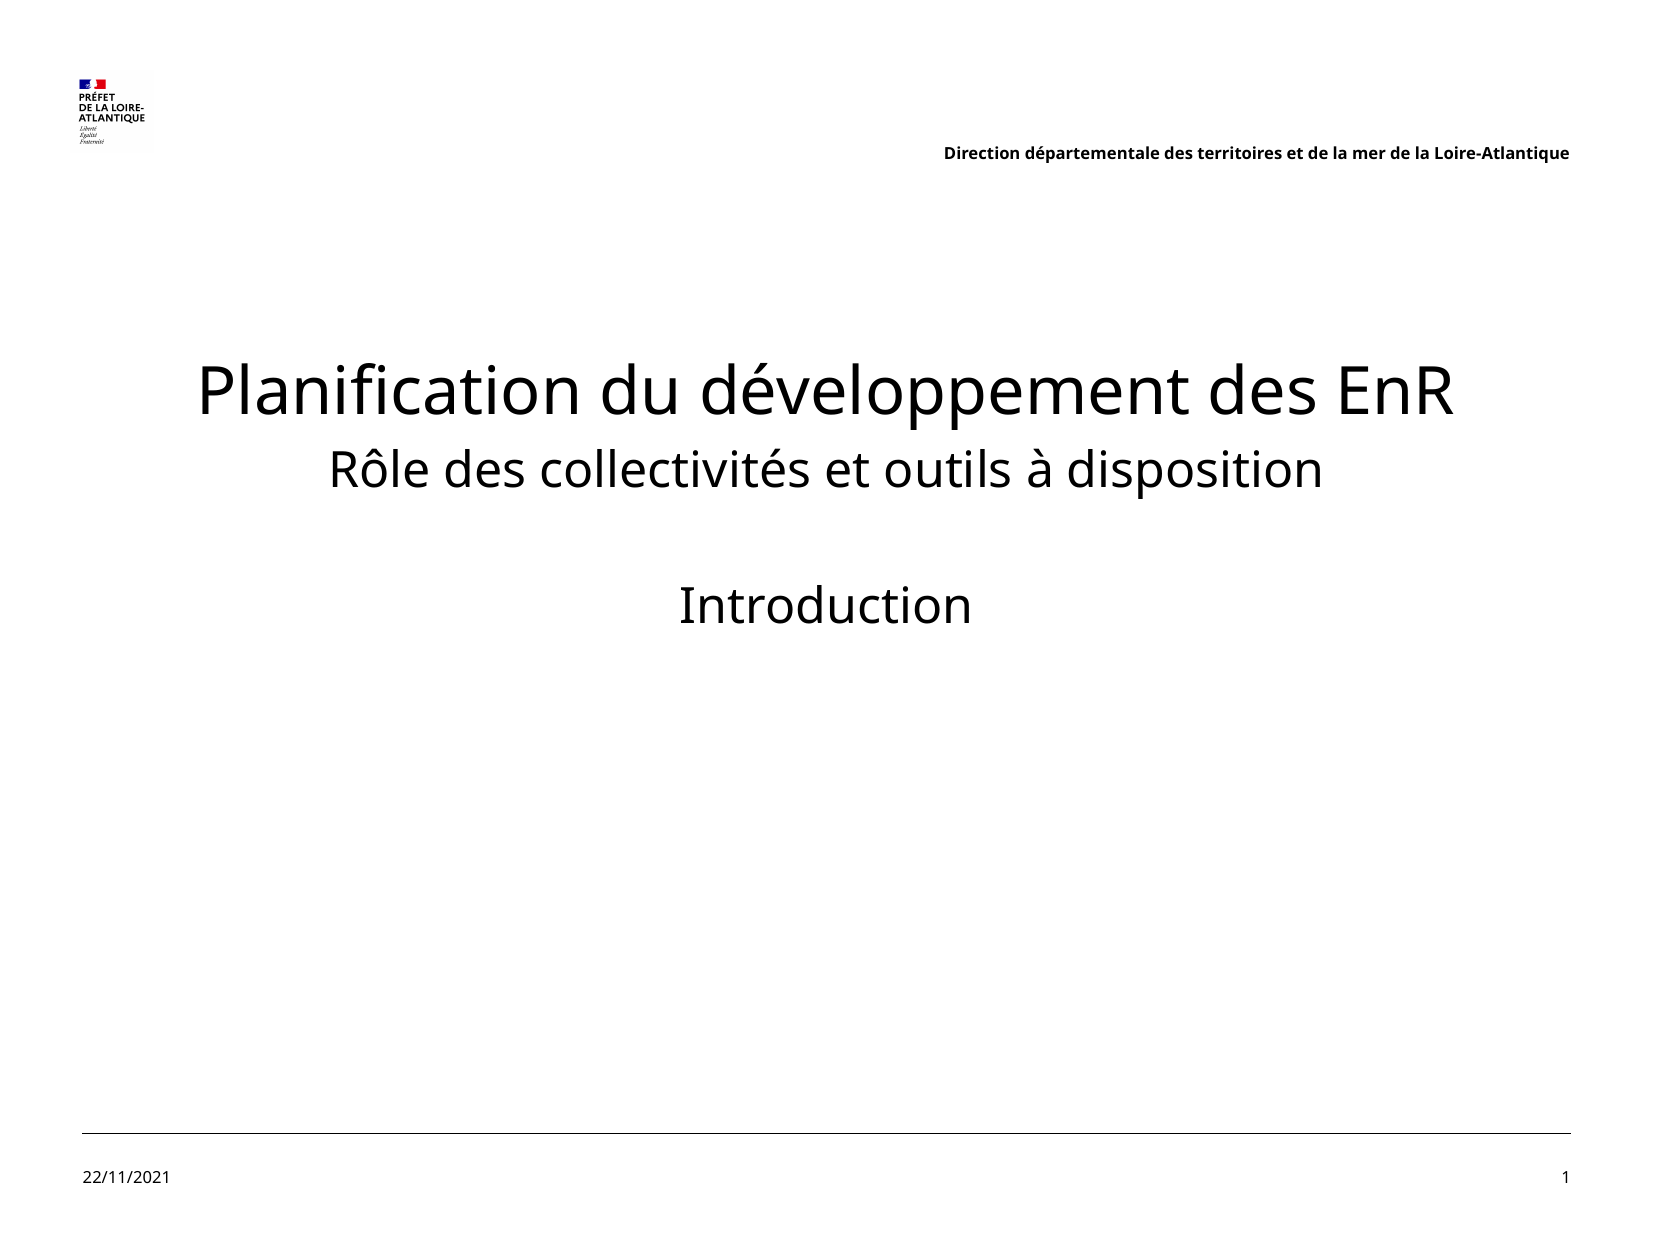

# Planification du développement des EnR
Rôle des collectivités et outils à disposition
Introduction